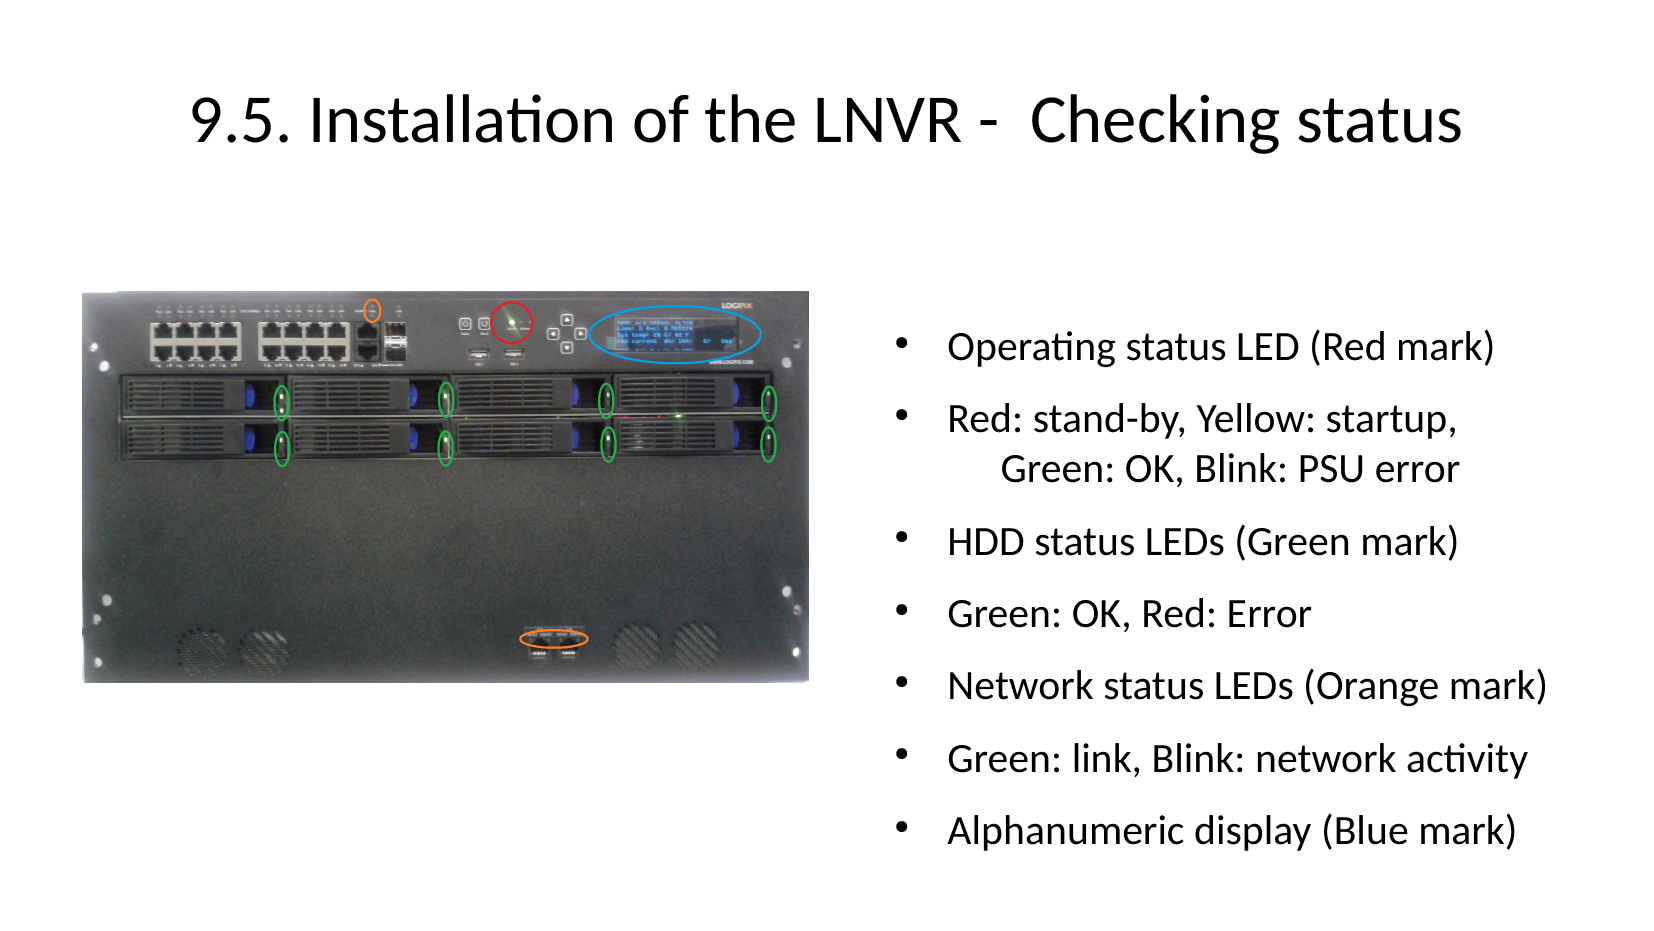

# 9.5. Installation of the LNVR - Checking status
Operating status LED (Red mark)
Red: stand-by, Yellow: startup, Green: OK, Blink: PSU error
HDD status LEDs (Green mark)
Green: OK, Red: Error
Network status LEDs (Orange mark)
Green: link, Blink: network activity
Alphanumeric display (Blue mark)